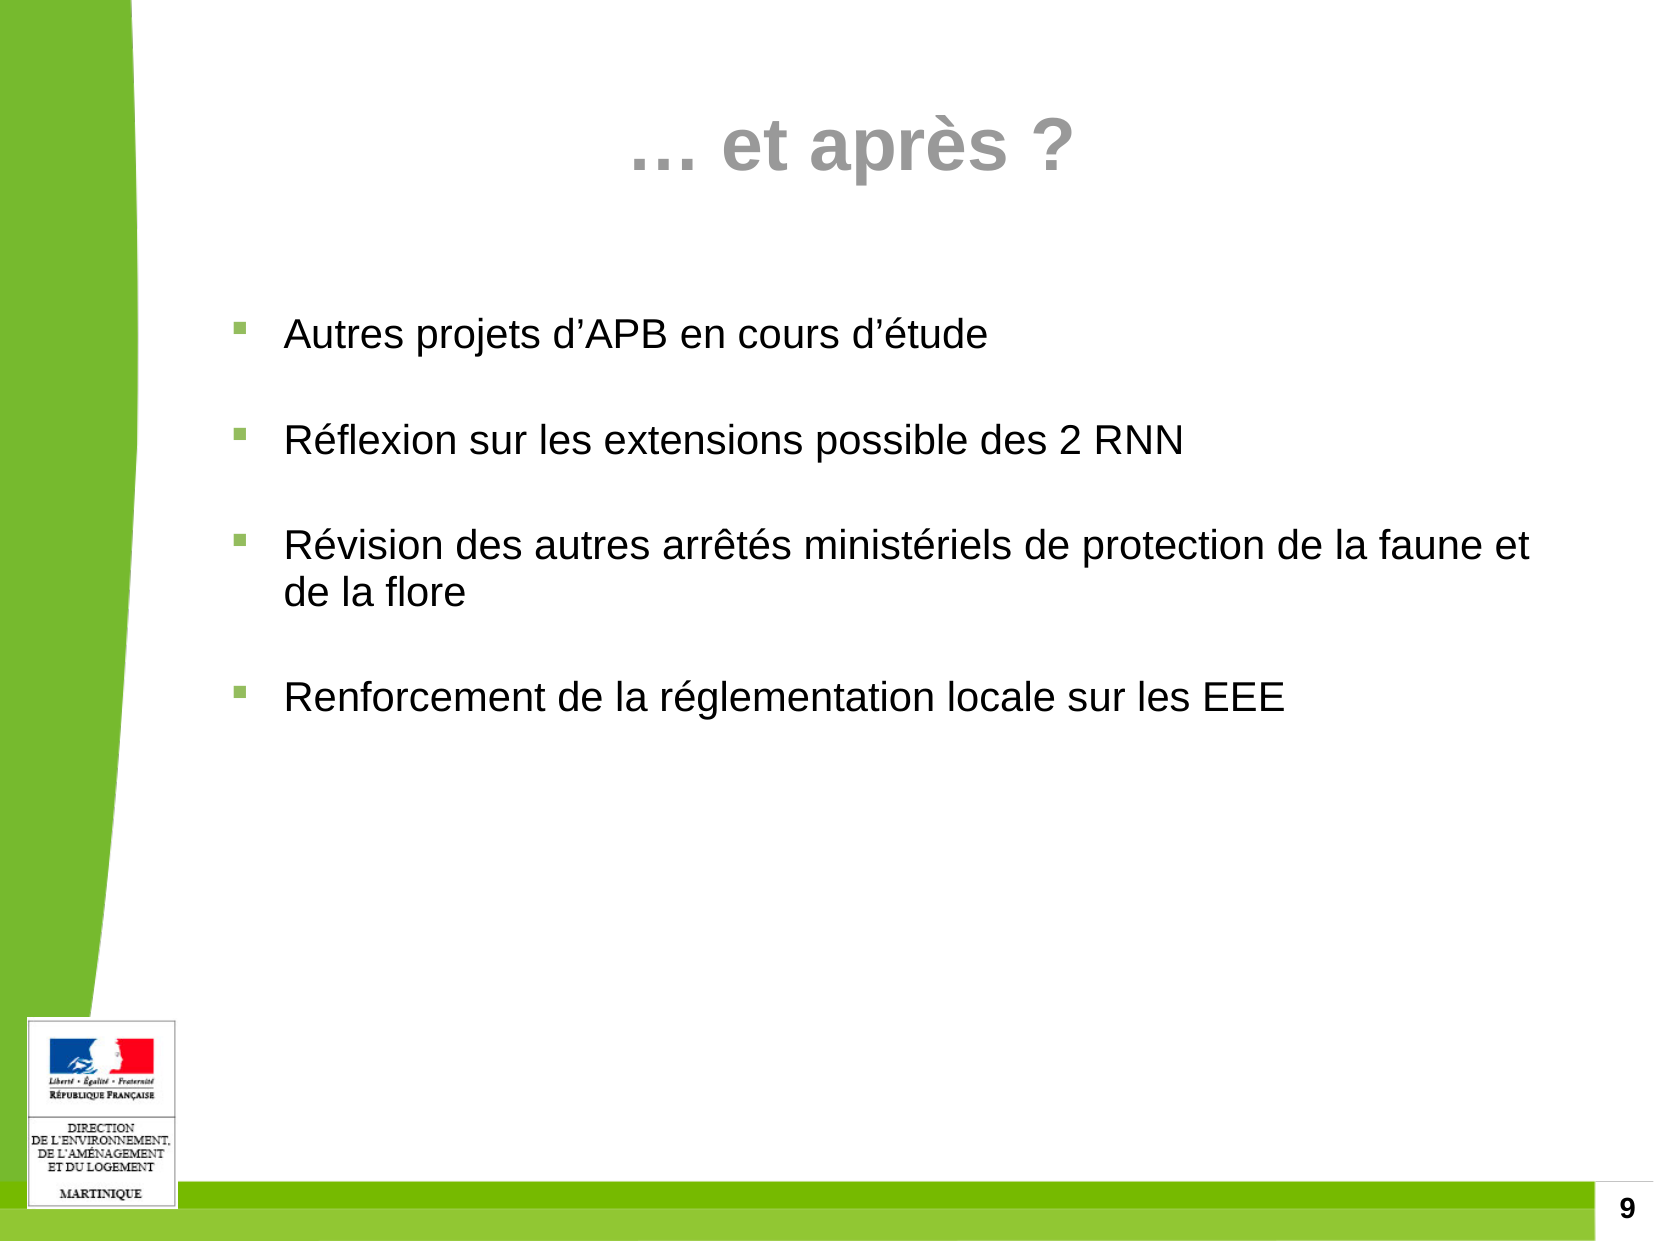

# … et après ?
Autres projets d’APB en cours d’étude
Réflexion sur les extensions possible des 2 RNN
Révision des autres arrêtés ministériels de protection de la faune et de la flore
Renforcement de la réglementation locale sur les EEE